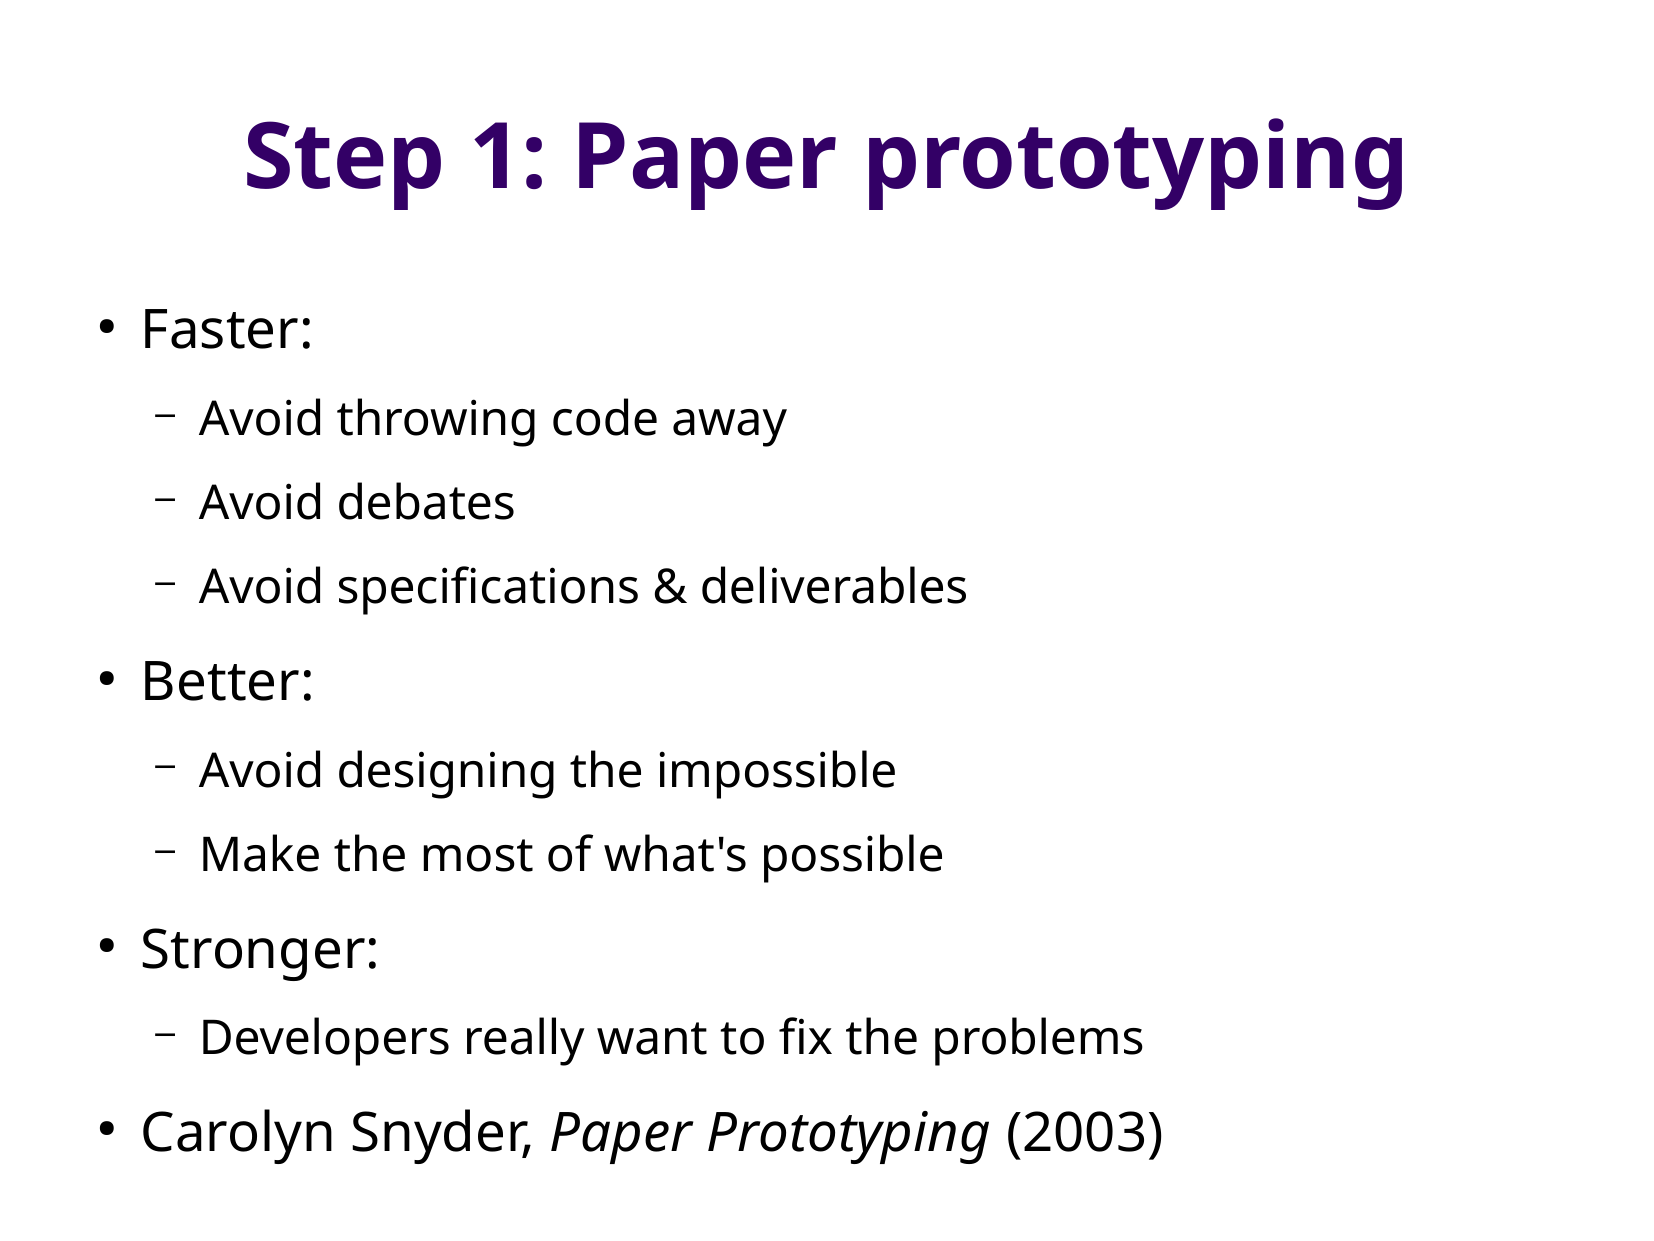

# Step 1: Paper prototyping
Faster:
Avoid throwing code away
Avoid debates
Avoid specifications & deliverables
Better:
Avoid designing the impossible
Make the most of what's possible
Stronger:
Developers really want to fix the problems
Carolyn Snyder, Paper Prototyping (2003)